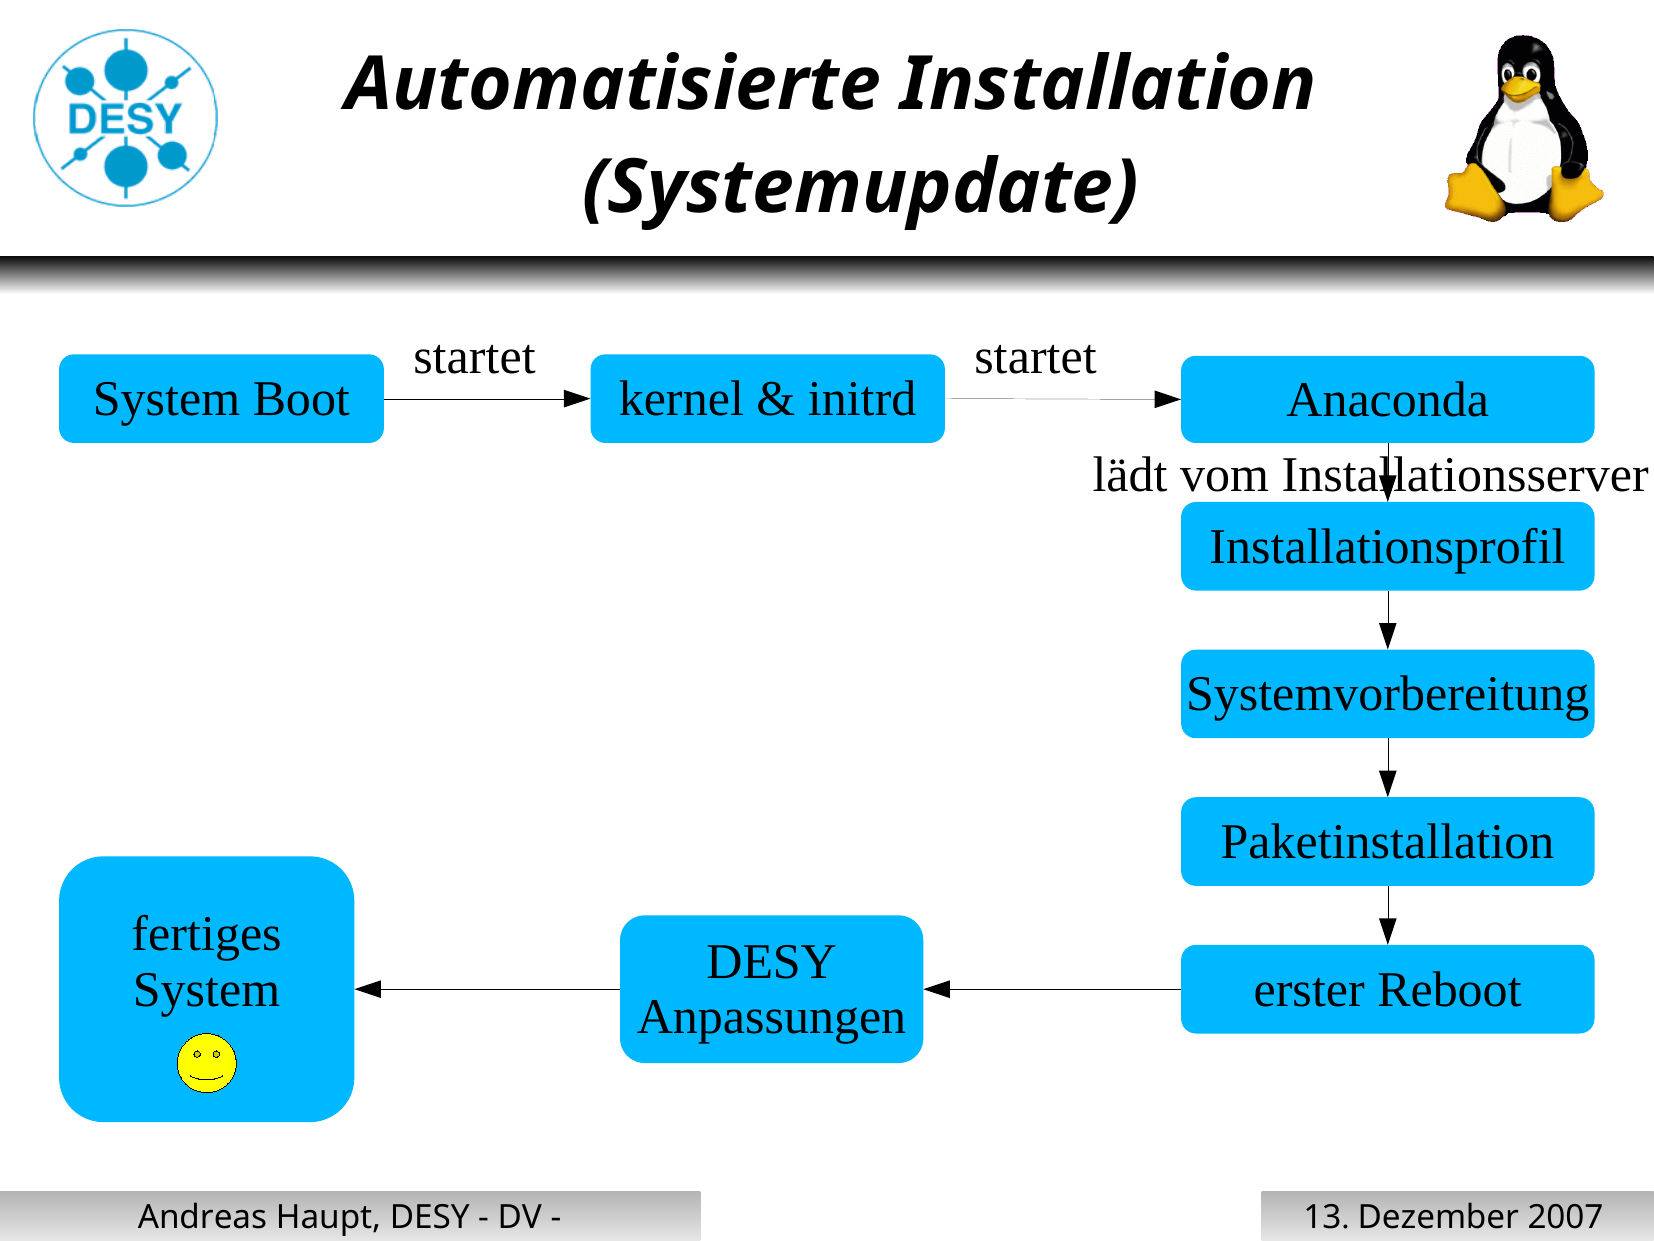

# Automatisierte Installation (Systemupdate)
startet
startet
System Boot
kernel & initrd
Anaconda
lädt vom Installationsserver
Installationsprofil
Systemvorbereitung
Paketinstallation
fertiges
System
DESY
Anpassungen
erster Reboot